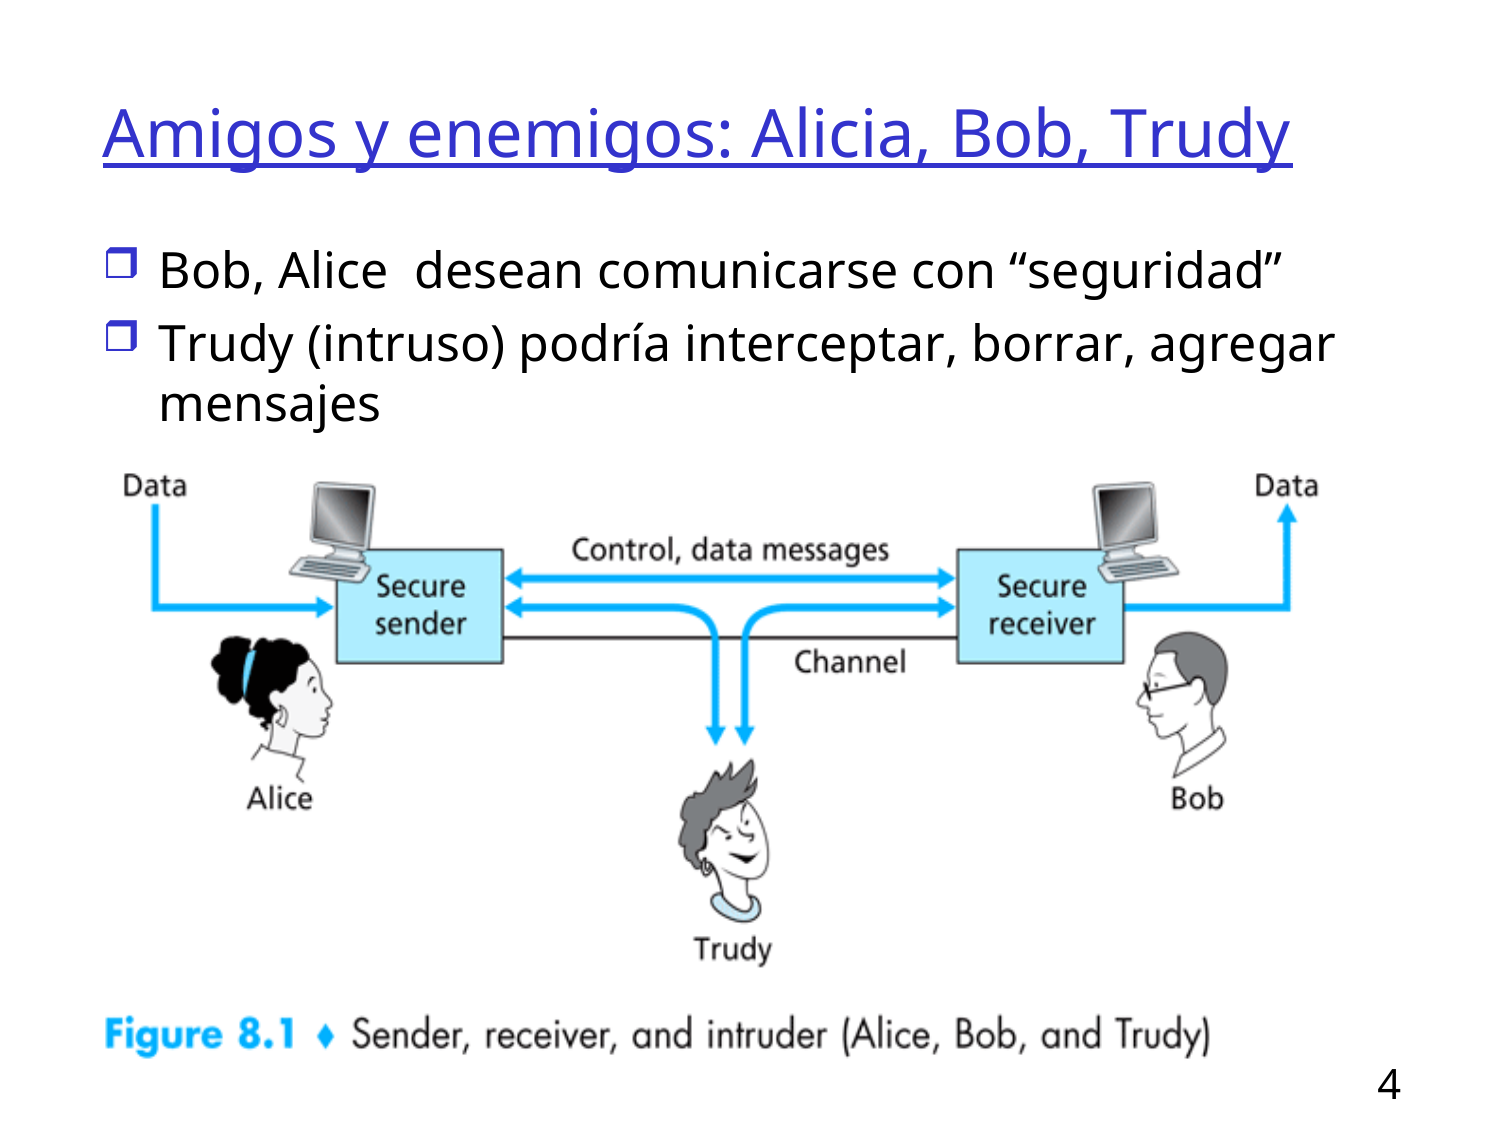

# Amigos y enemigos: Alicia, Bob, Trudy
Bob, Alice desean comunicarse con “seguridad”
Trudy (intruso) podría interceptar, borrar, agregar mensajes
4